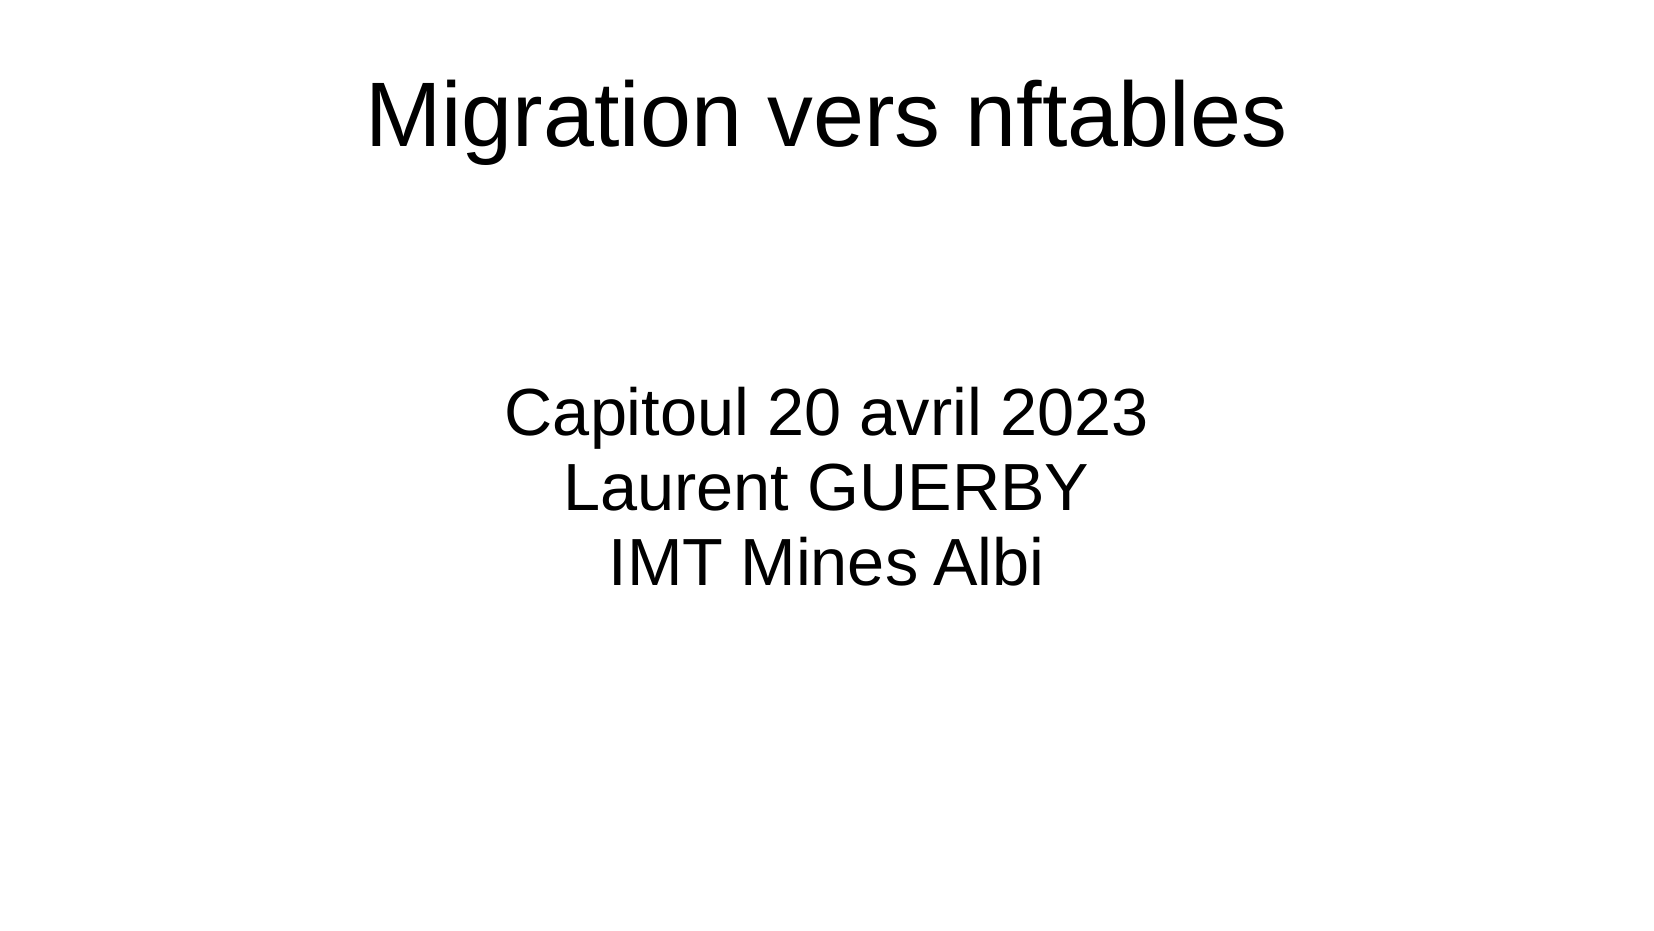

# Migration vers nftables
Capitoul 20 avril 2023
Laurent GUERBY
IMT Mines Albi